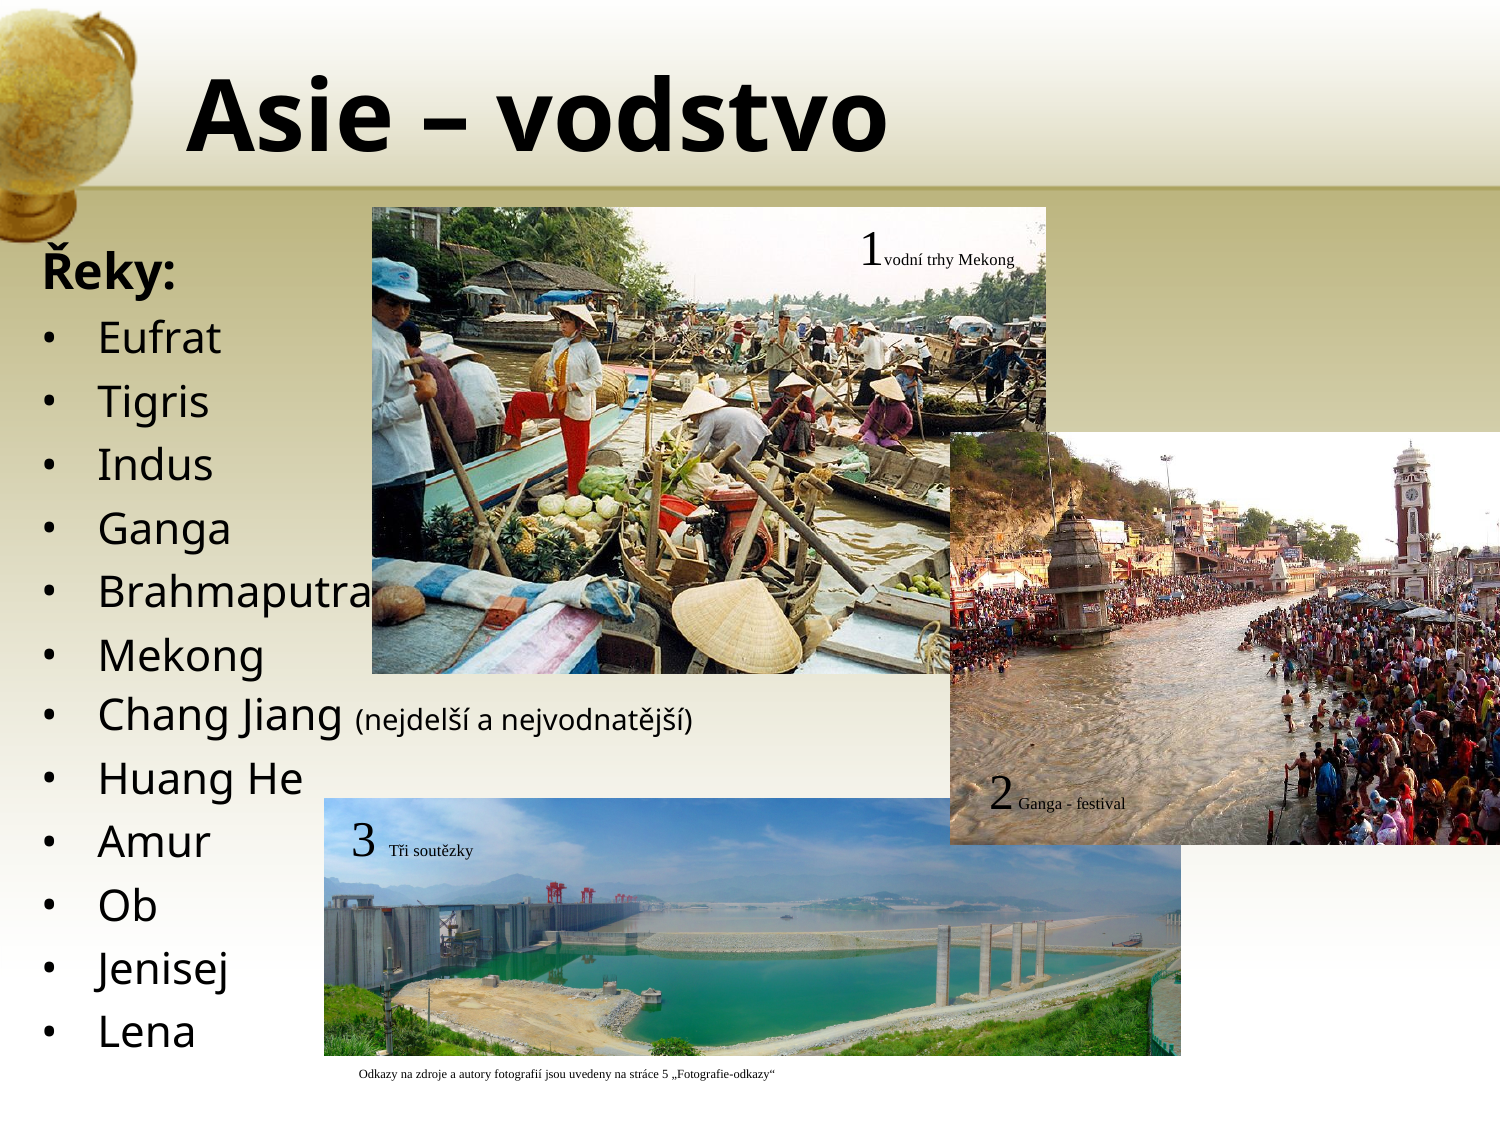

# Asie – vodstvo
1vodní trhy Mekong
Řeky:
Eufrat
Tigris
Indus
Ganga
Brahmaputra
Mekong
Chang Jiang (nejdelší a nejvodnatější)
Huang He
Amur
Ob
Jenisej
Lena
2 Ganga - festival
3 Tři soutězky
Odkazy na zdroje a autory fotografií jsou uvedeny na stráce 5 „Fotografie-odkazy“